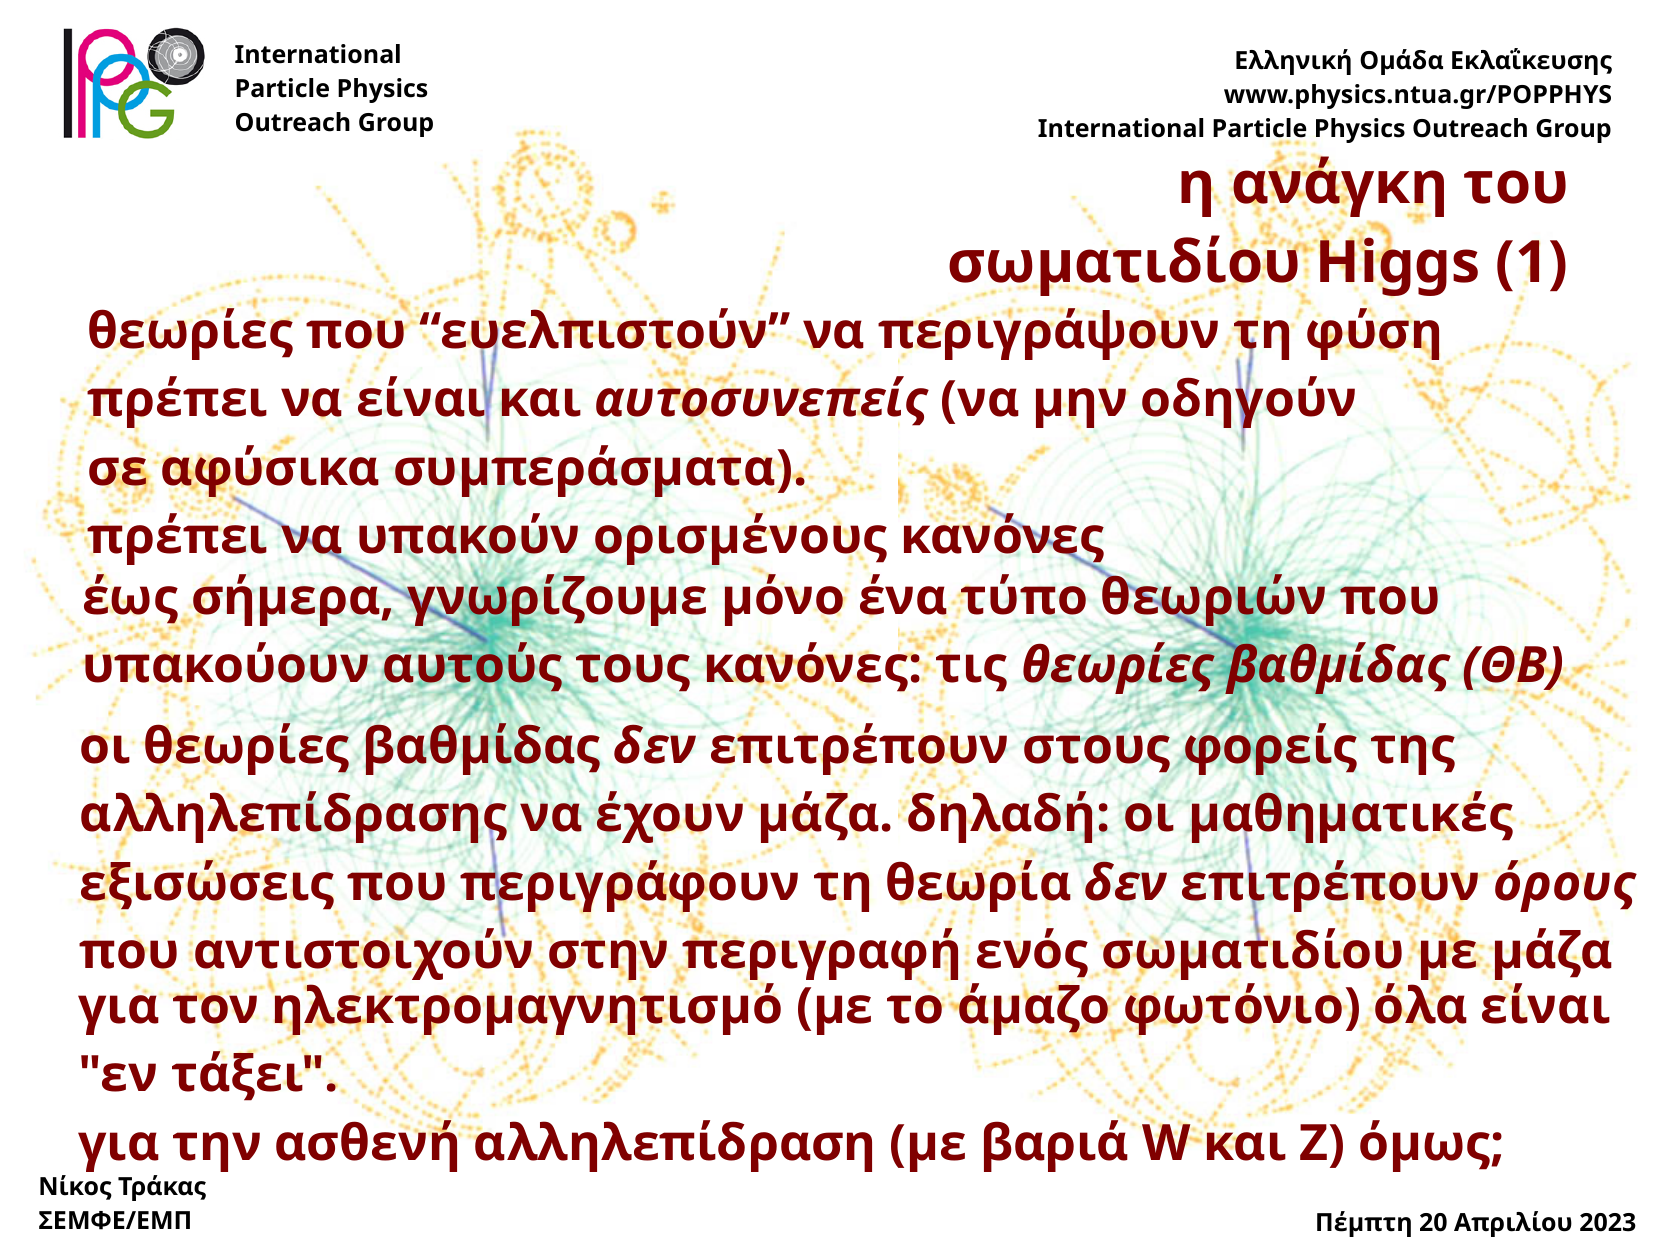

η ανάγκη του σωματιδίου Higgs (1)
θεωρίες που “ευελπιστούν” να περιγράψουν τη φύση
πρέπει να είναι και αυτοσυνεπείς (να μην οδηγούν
σε αφύσικα συμπεράσματα).
πρέπει να υπακούν ορισμένους κανόνες
έως σήμερα, γνωρίζουμε μόνο ένα τύπο θεωριών που
υπακούουν αυτούς τους κανόνες: τις θεωρίες βαθμίδας (ΘΒ)
οι θεωρίες βαθμίδας δεν επιτρέπουν στους φορείς της
αλληλεπίδρασης να έχουν μάζα. δηλαδή: οι μαθηματικές
εξισώσεις που περιγράφουν τη θεωρία δεν επιτρέπουν όρους
που αντιστοιχούν στην περιγραφή ενός σωματιδίου με μάζα
για τον ηλεκτρομαγνητισμό (με το άμαζο φωτόνιο) όλα είναι
"εν τάξει".
για την ασθενή αλληλεπίδραση (με βαριά W και Z) όμως;